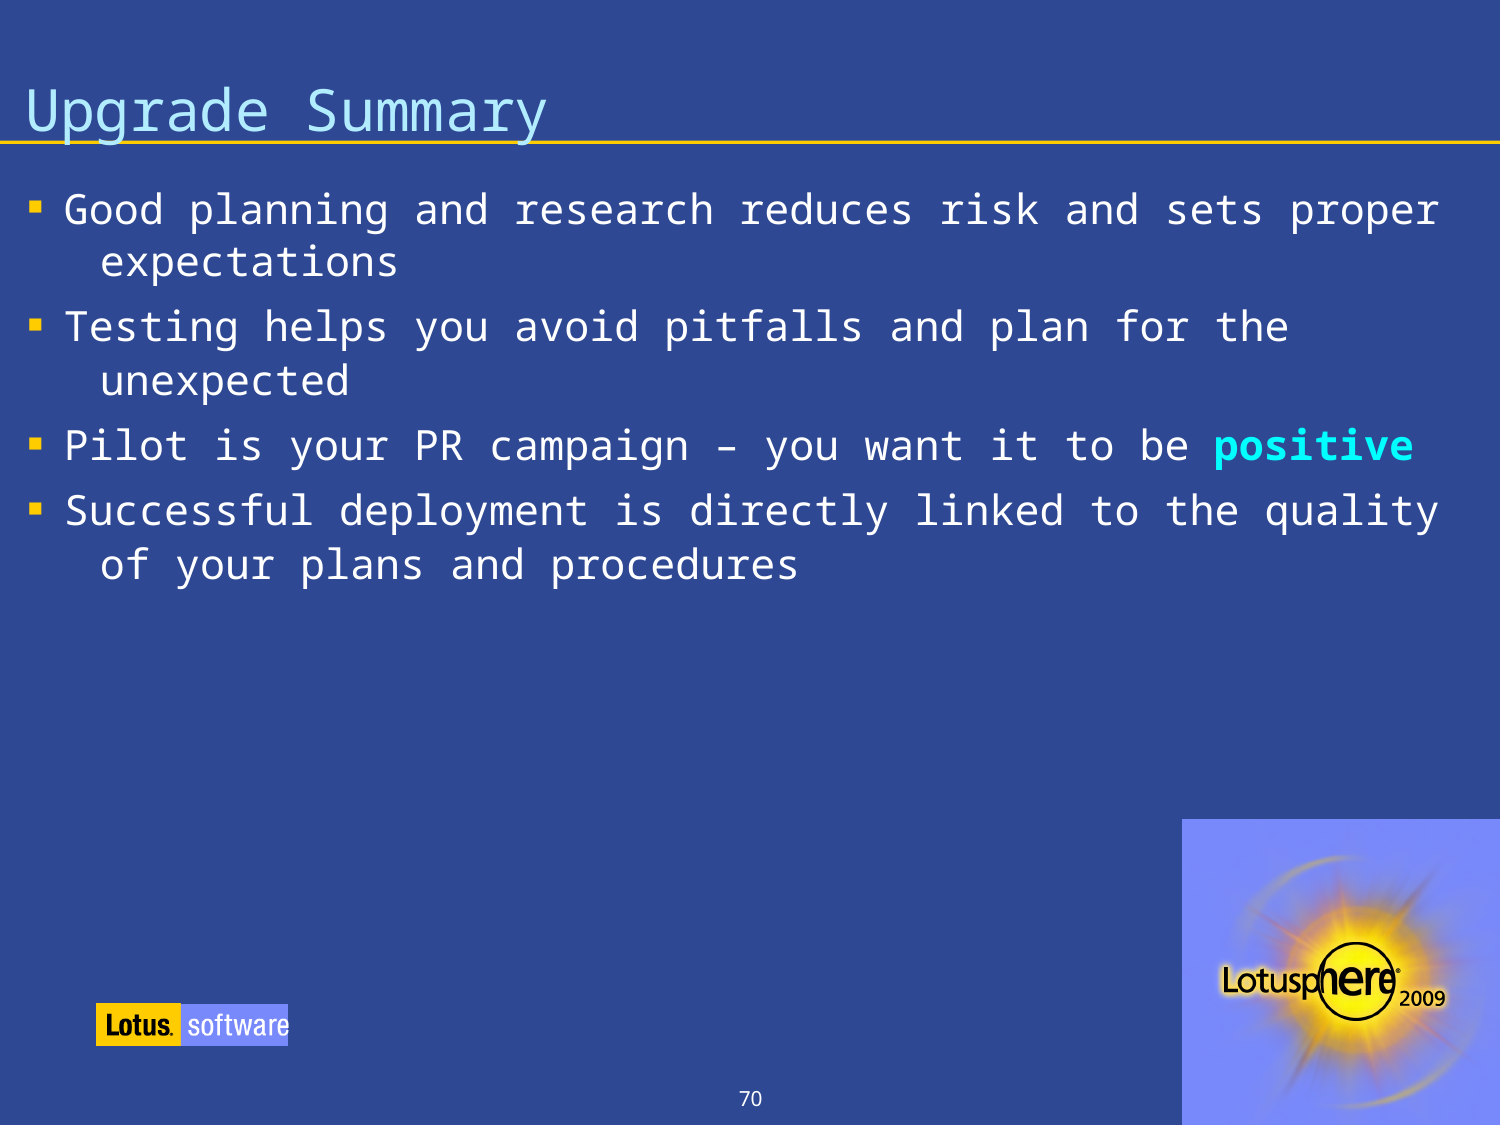

# Upgrade Summary
Good planning and research reduces risk and sets proper expectations
Testing helps you avoid pitfalls and plan for the unexpected
Pilot is your PR campaign – you want it to be positive
Successful deployment is directly linked to the quality of your plans and procedures
70